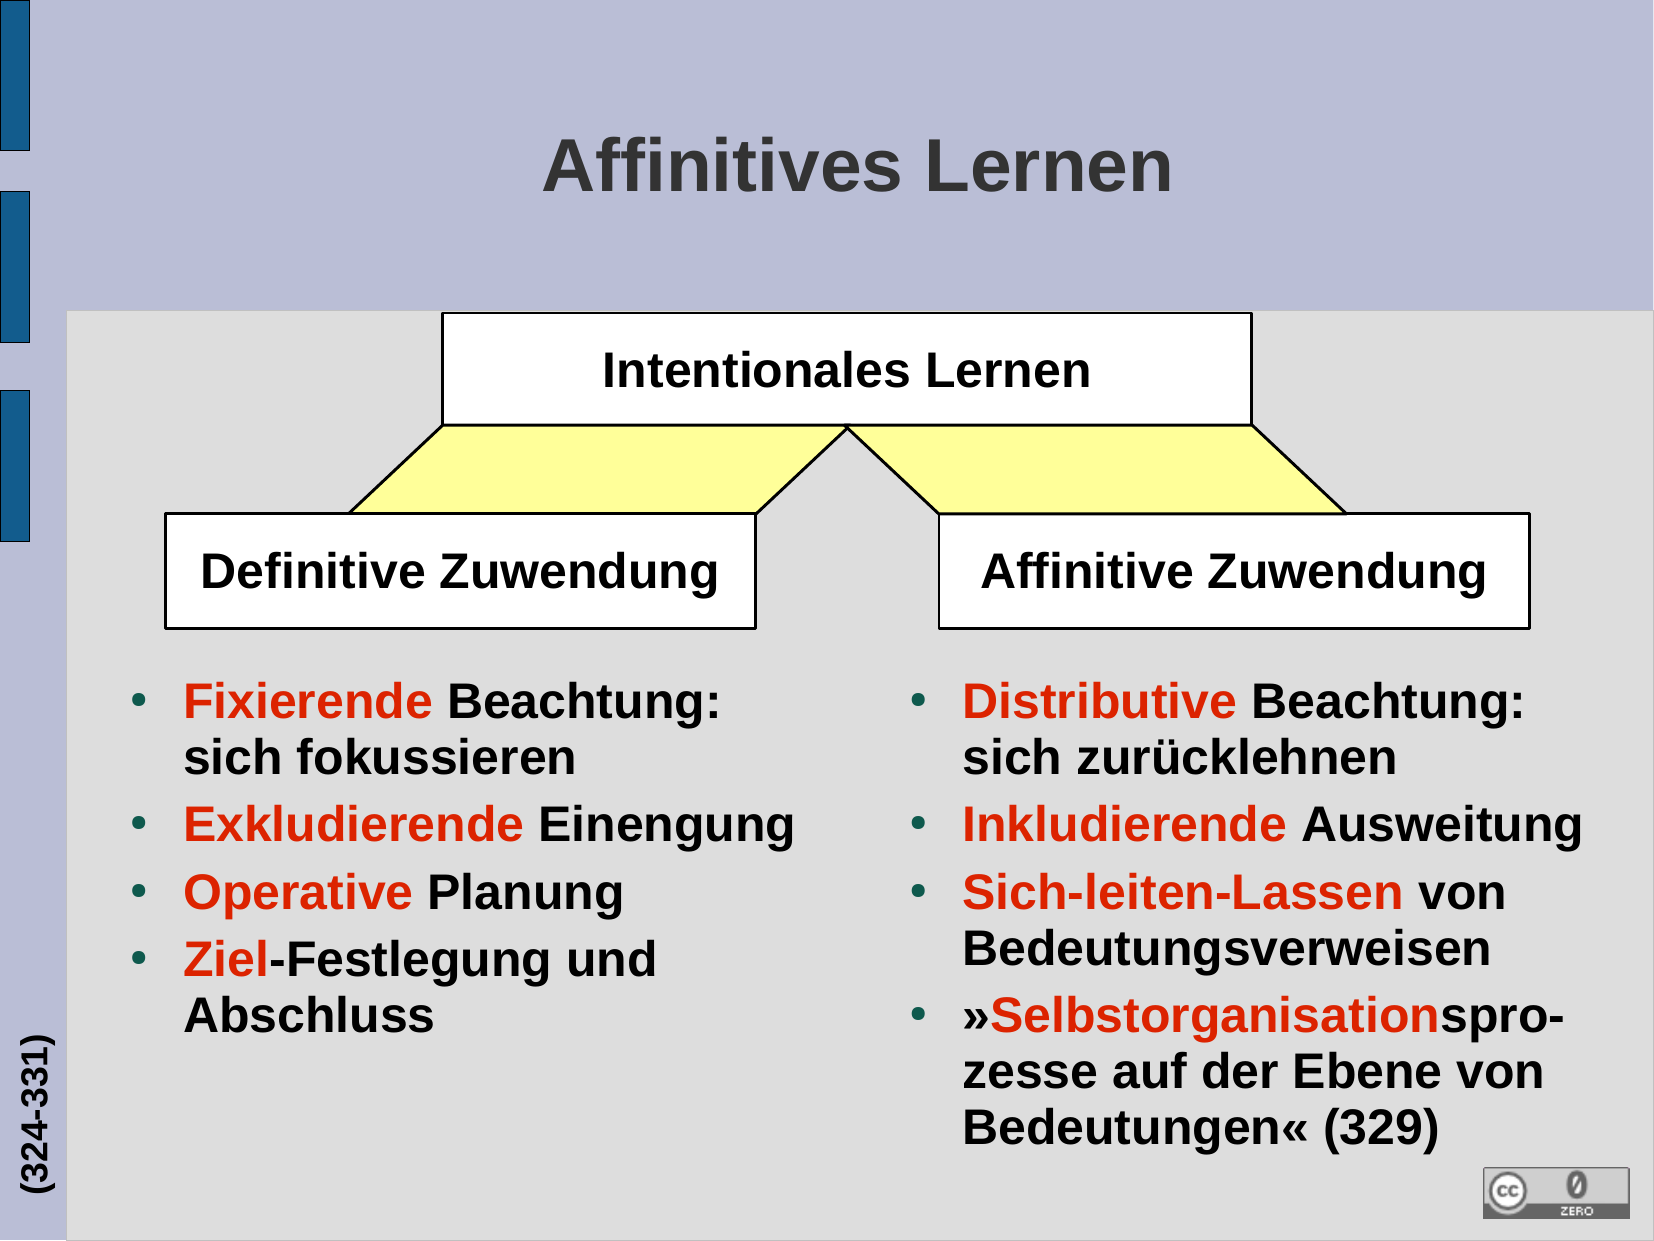

# Affinitives Lernen
Intentionales Lernen
Definitive Zuwendung
Affinitive Zuwendung
Fixierende Beachtung:
sich fokussieren
Exkludierende Einengung
Operative Planung
Ziel-Festlegung und Abschluss
Distributive Beachtung:
sich zurücklehnen
Inkludierende Ausweitung
Sich-leiten-Lassen von Bedeutungsverweisen
»Selbstorganisationspro-zesse auf der Ebene von Bedeutungen« (329)
(324-331)